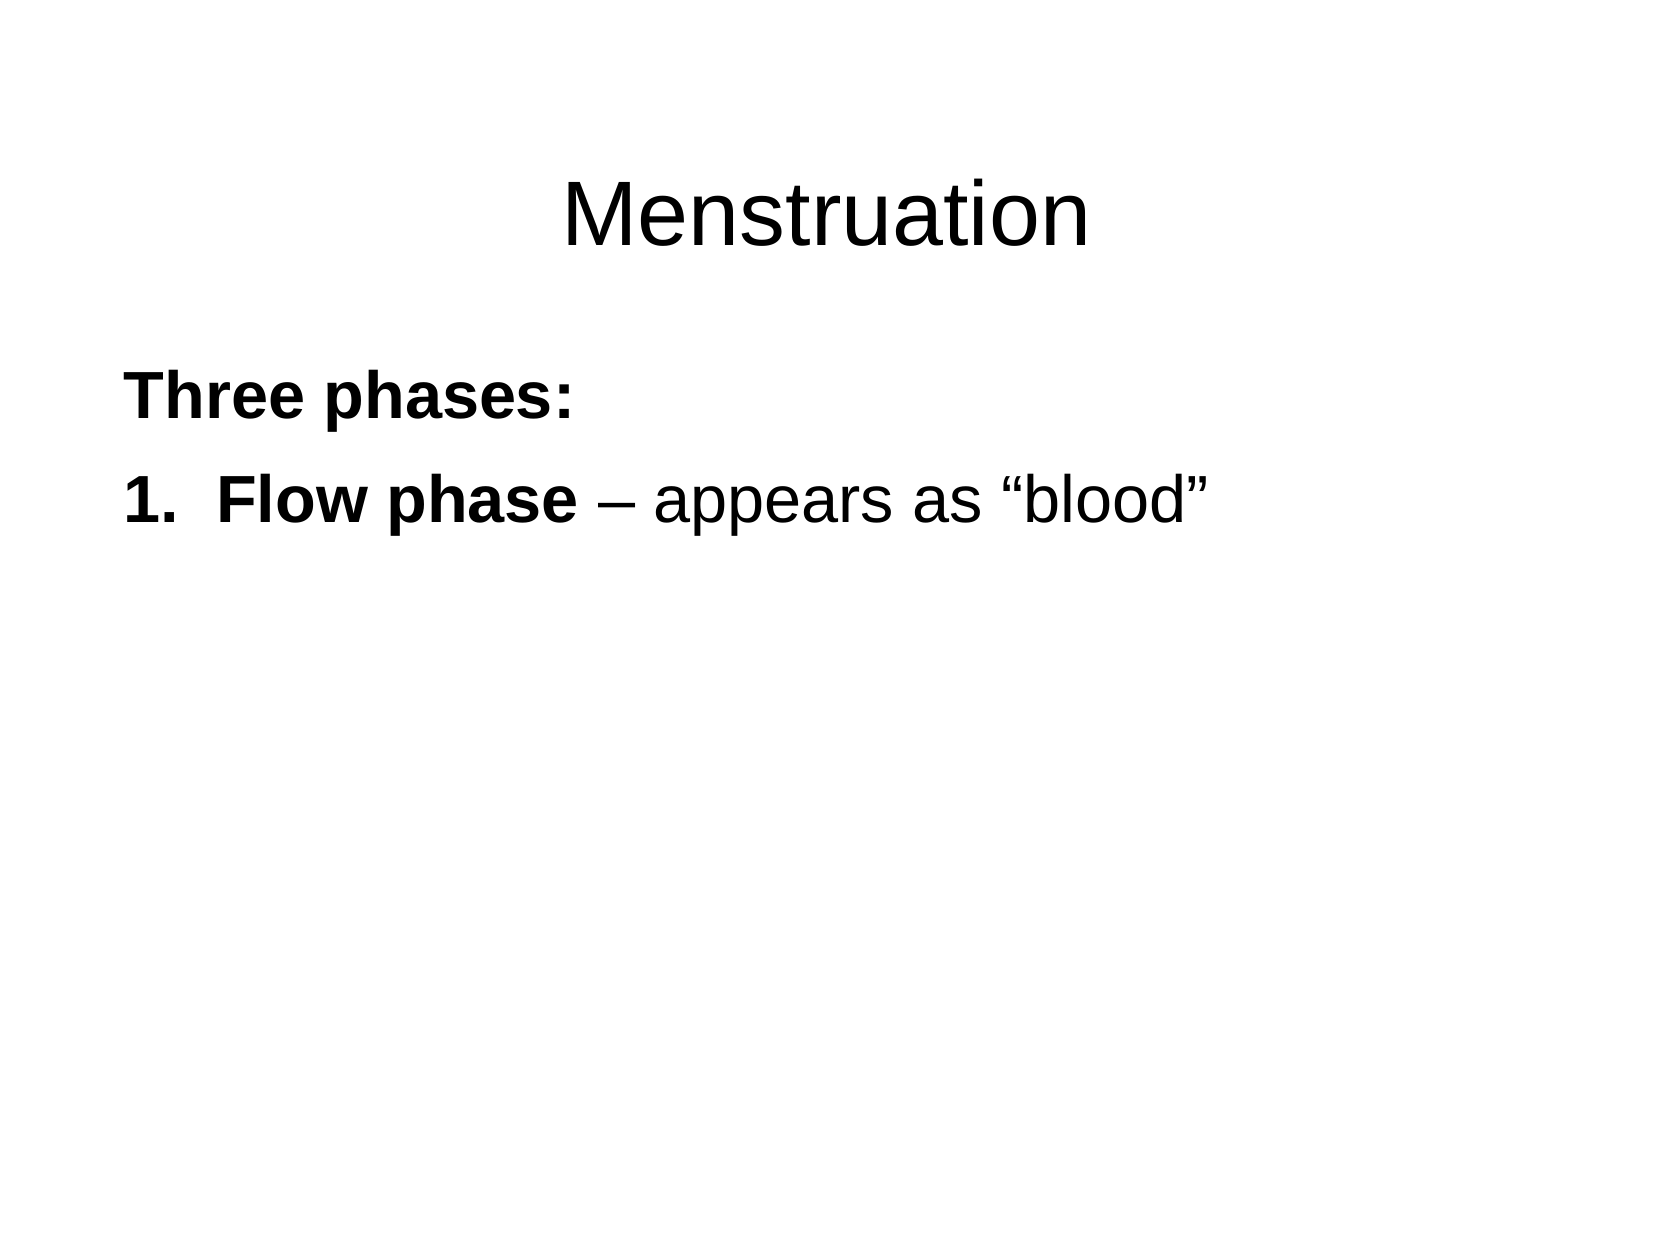

Menstruation
# Three phases:
1. Flow phase – appears as “blood”